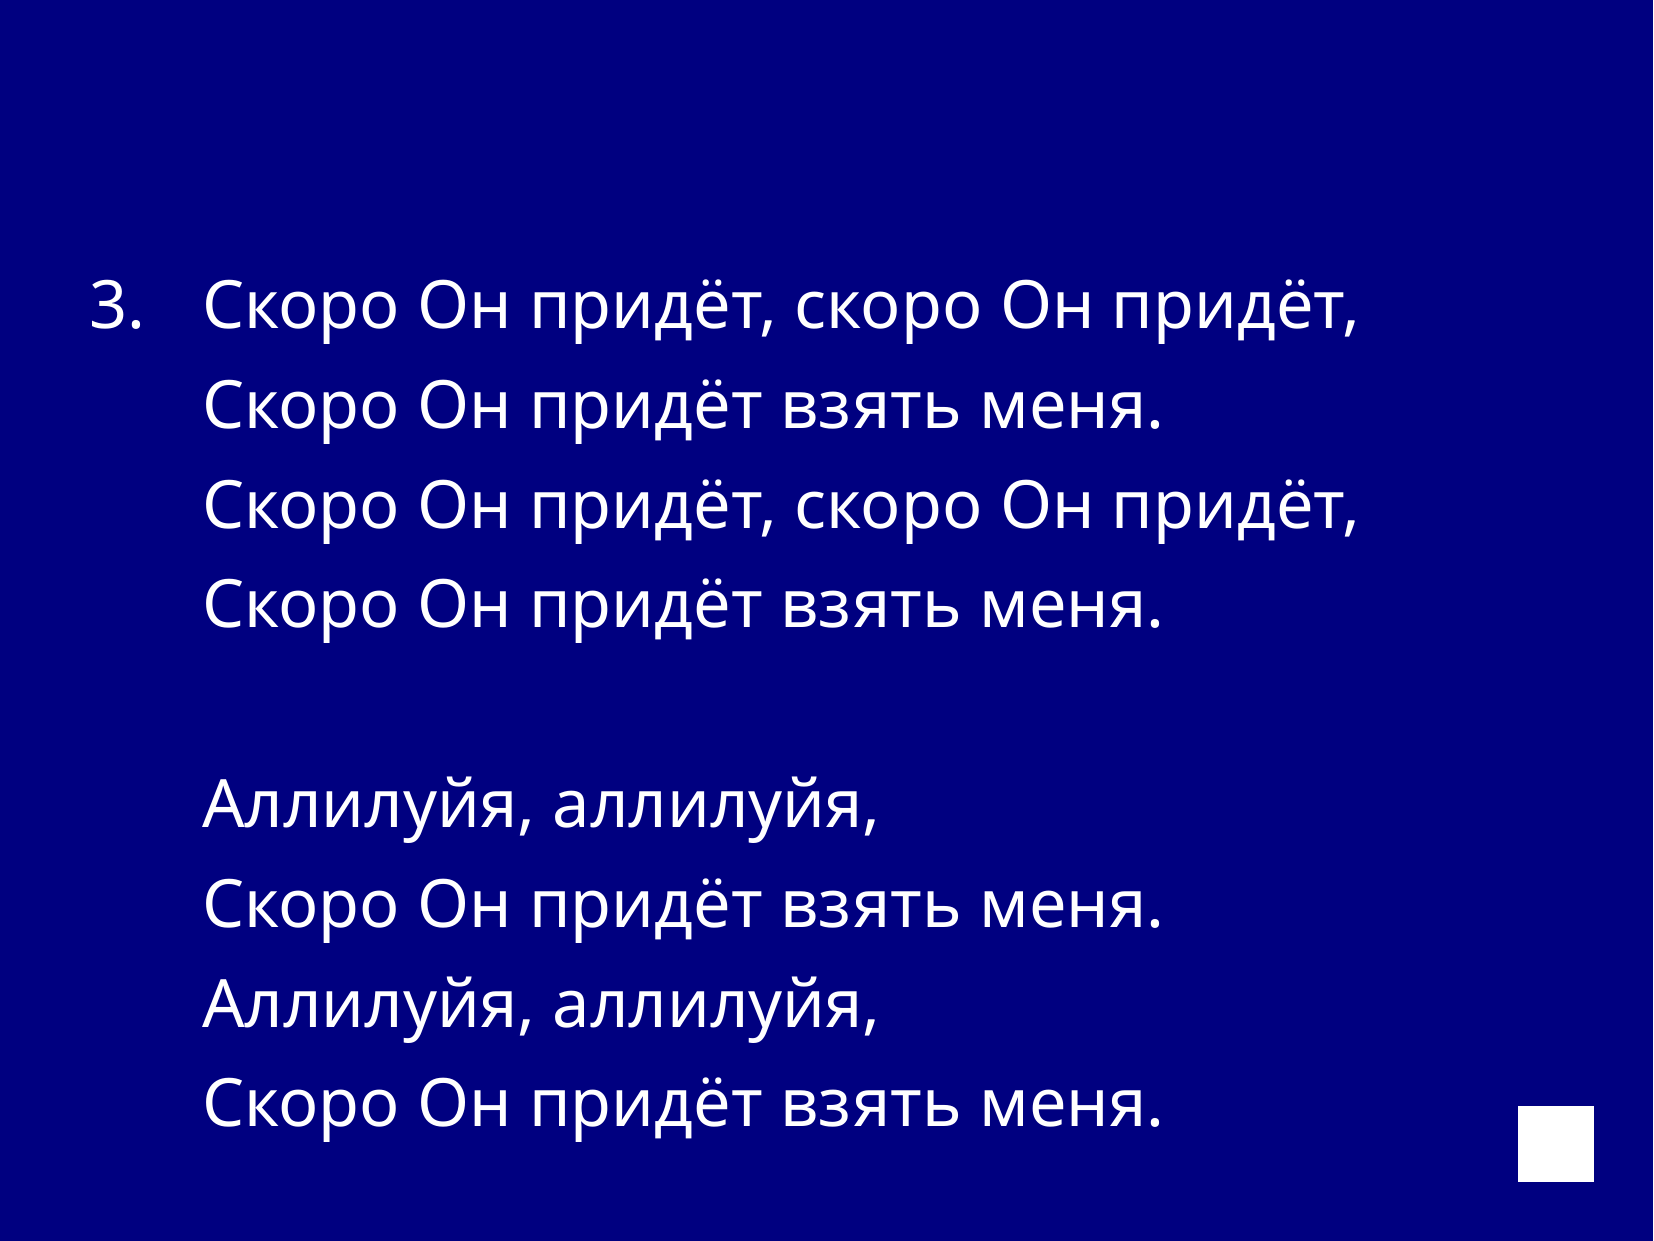

3.	Скоро Он придёт, скоро Он придёт,
	Скоро Он придёт взять меня.
	Скоро Он придёт, скоро Он придёт,
	Скоро Он придёт взять меня.
	Аллилуйя, аллилуйя,
	Скоро Он придёт взять меня.
	Аллилуйя, аллилуйя,
	Скоро Он придёт взять меня.